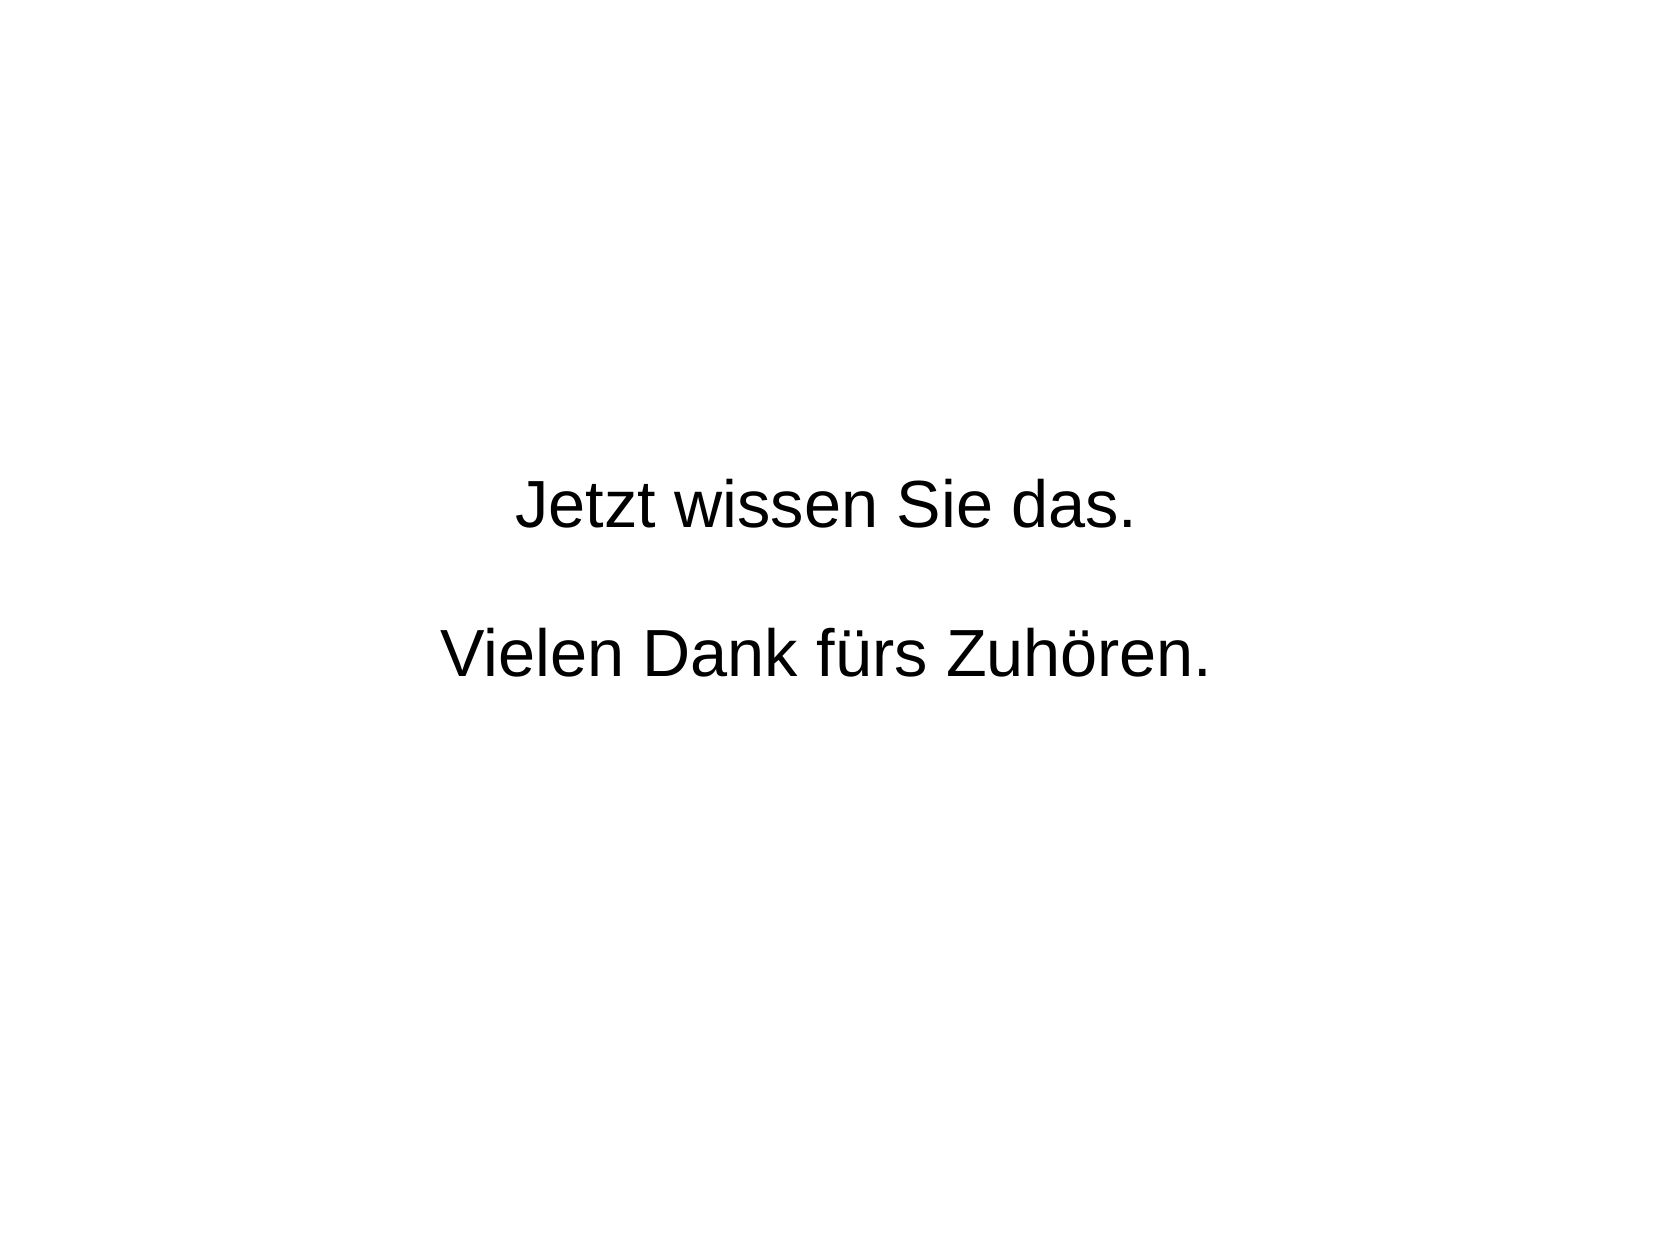

# Jetzt wissen Sie das.
Vielen Dank fürs Zuhören.